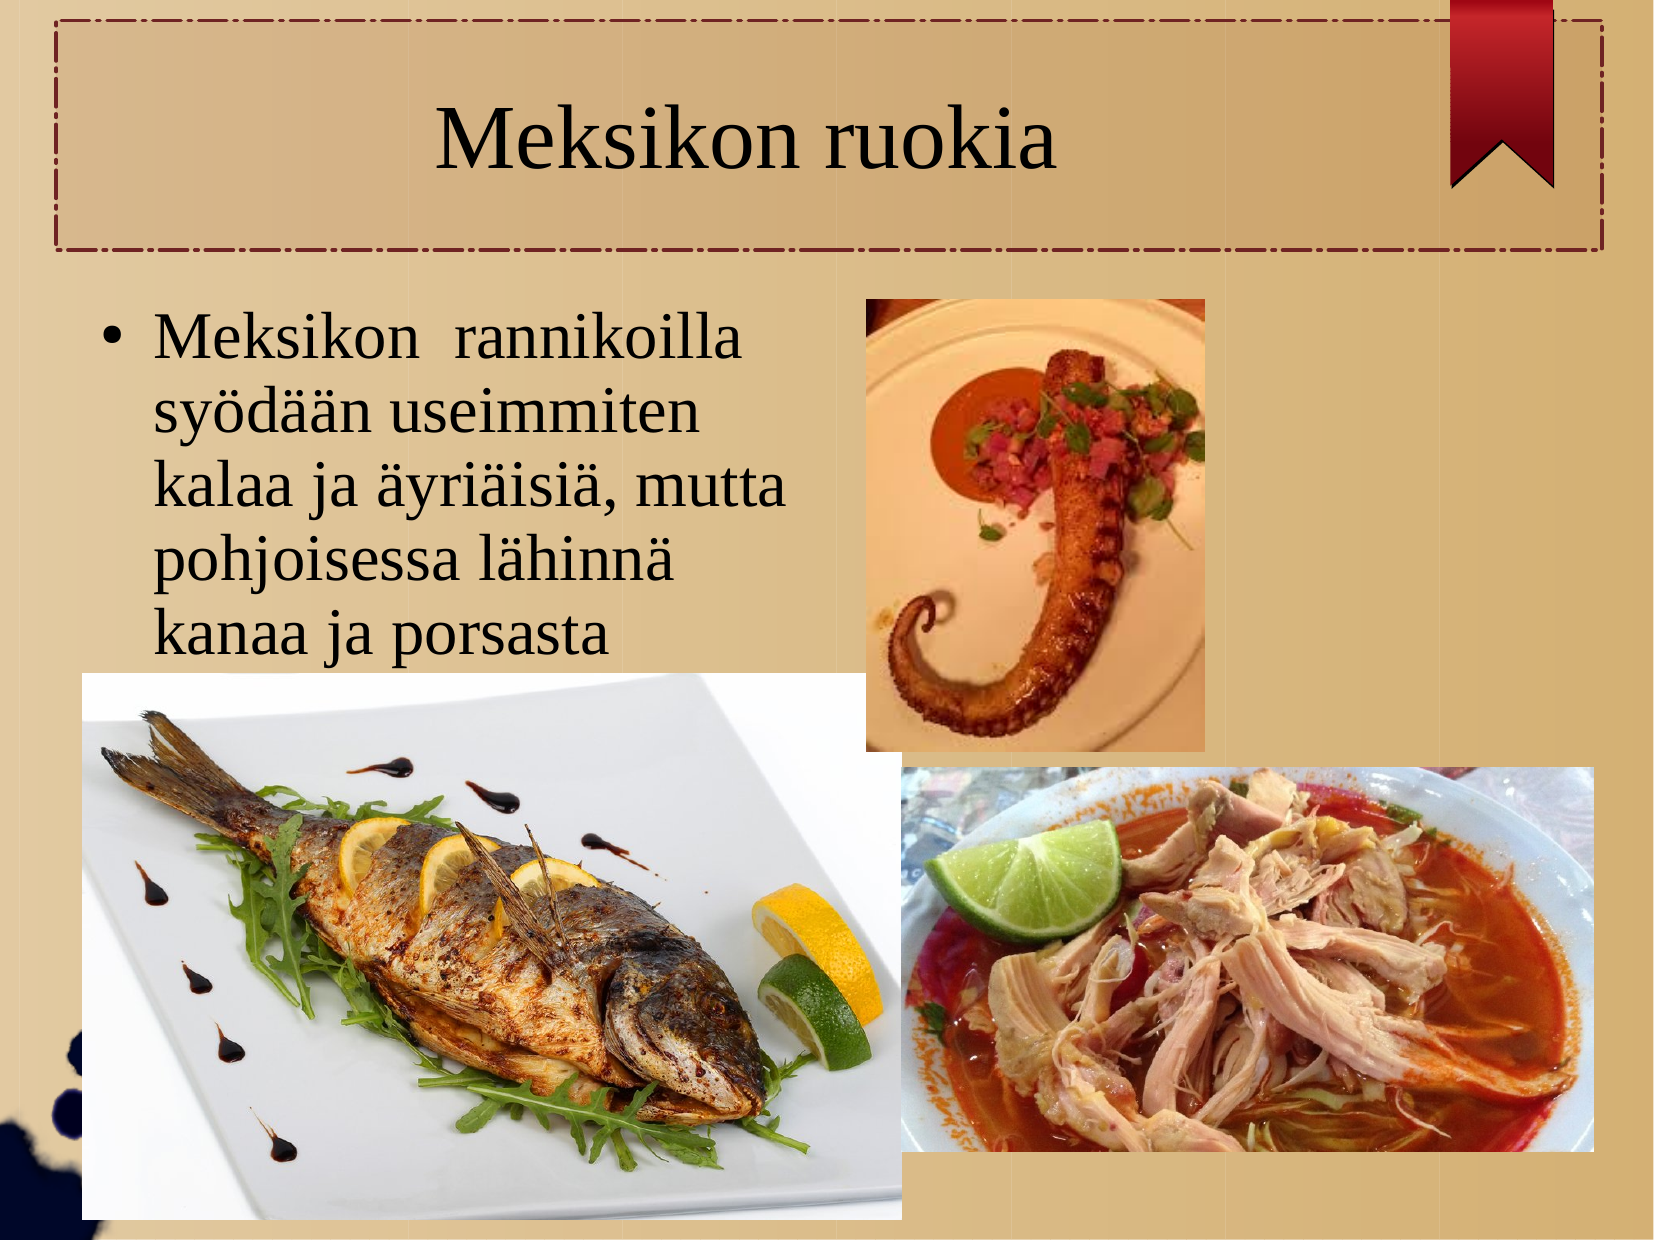

# Meksikon ruokia
Meksikon rannikoilla syödään useimmiten kalaa ja äyriäisiä, mutta pohjoisessa lähinnä kanaa ja porsasta